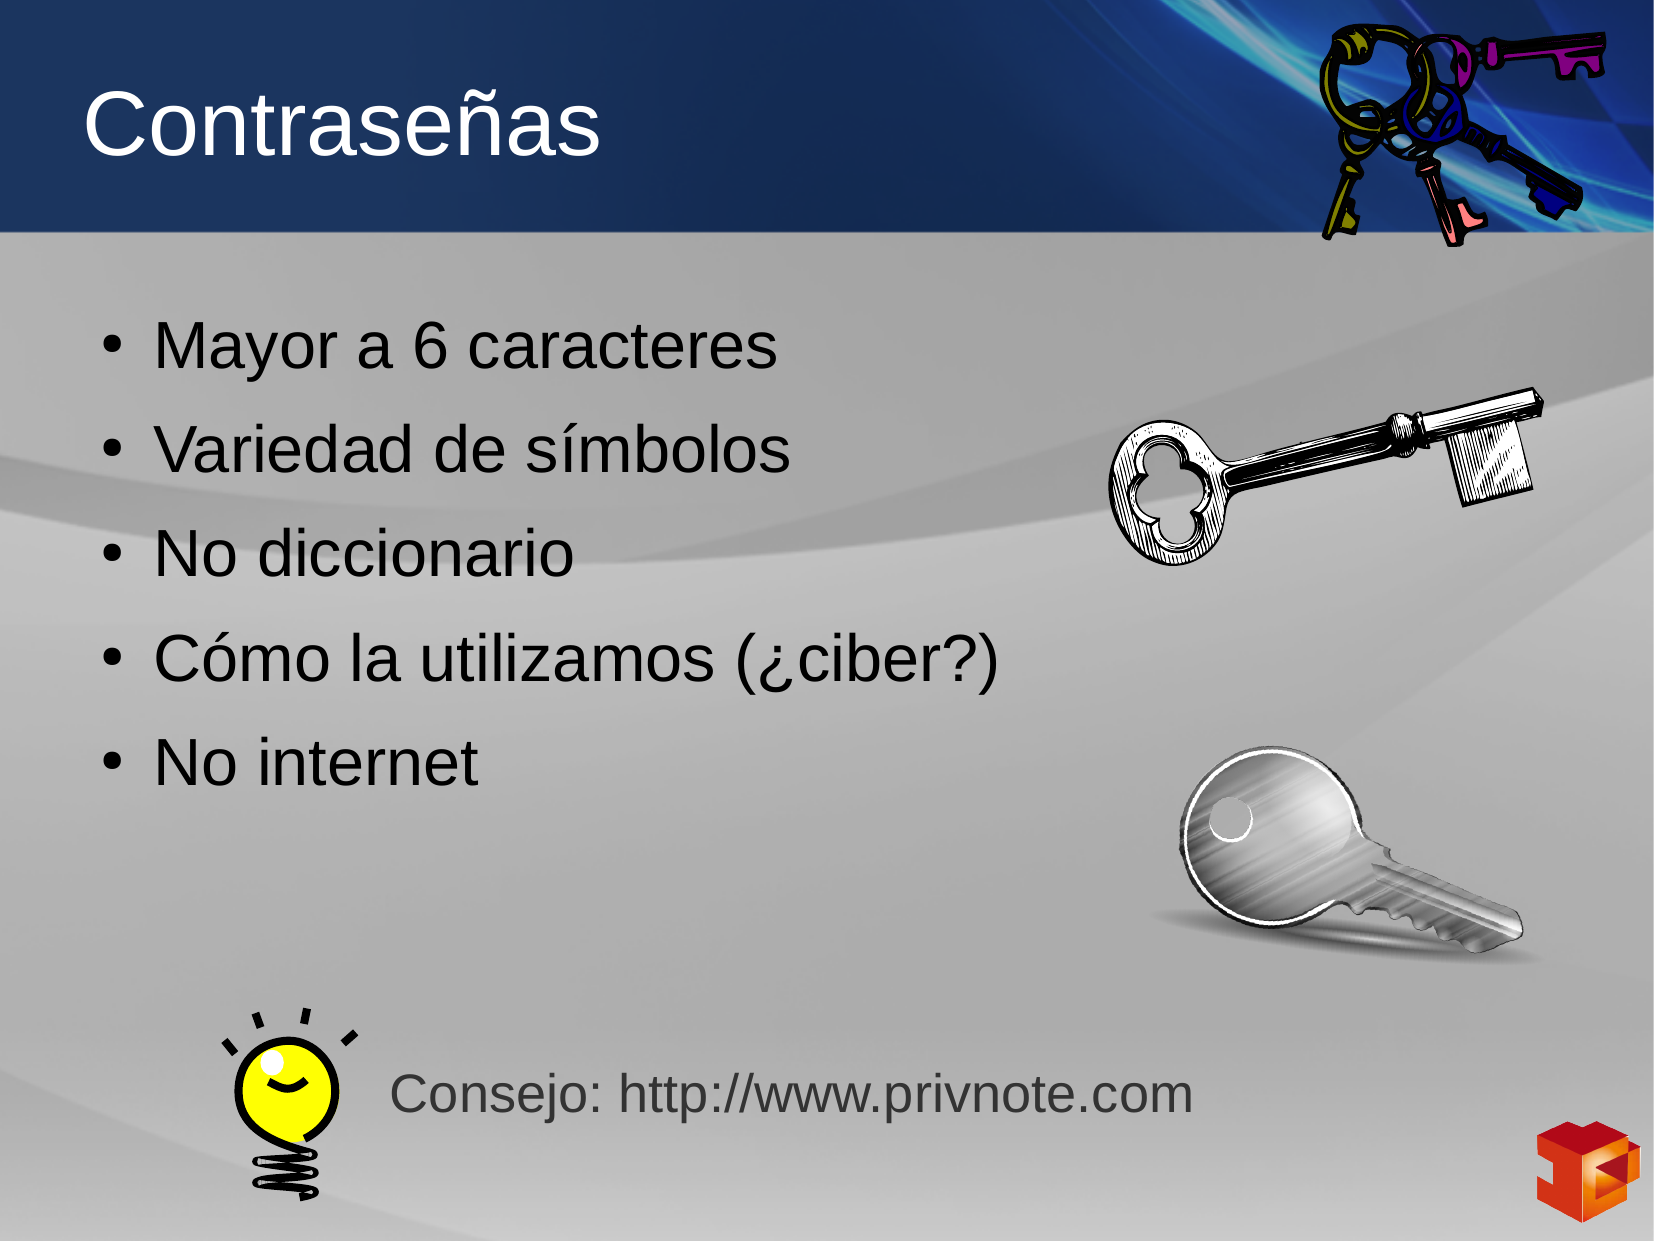

# Contraseñas
Mayor a 6 caracteres
Variedad de símbolos
No diccionario
Cómo la utilizamos (¿ciber?)
No internet
Consejo: http://www.privnote.com